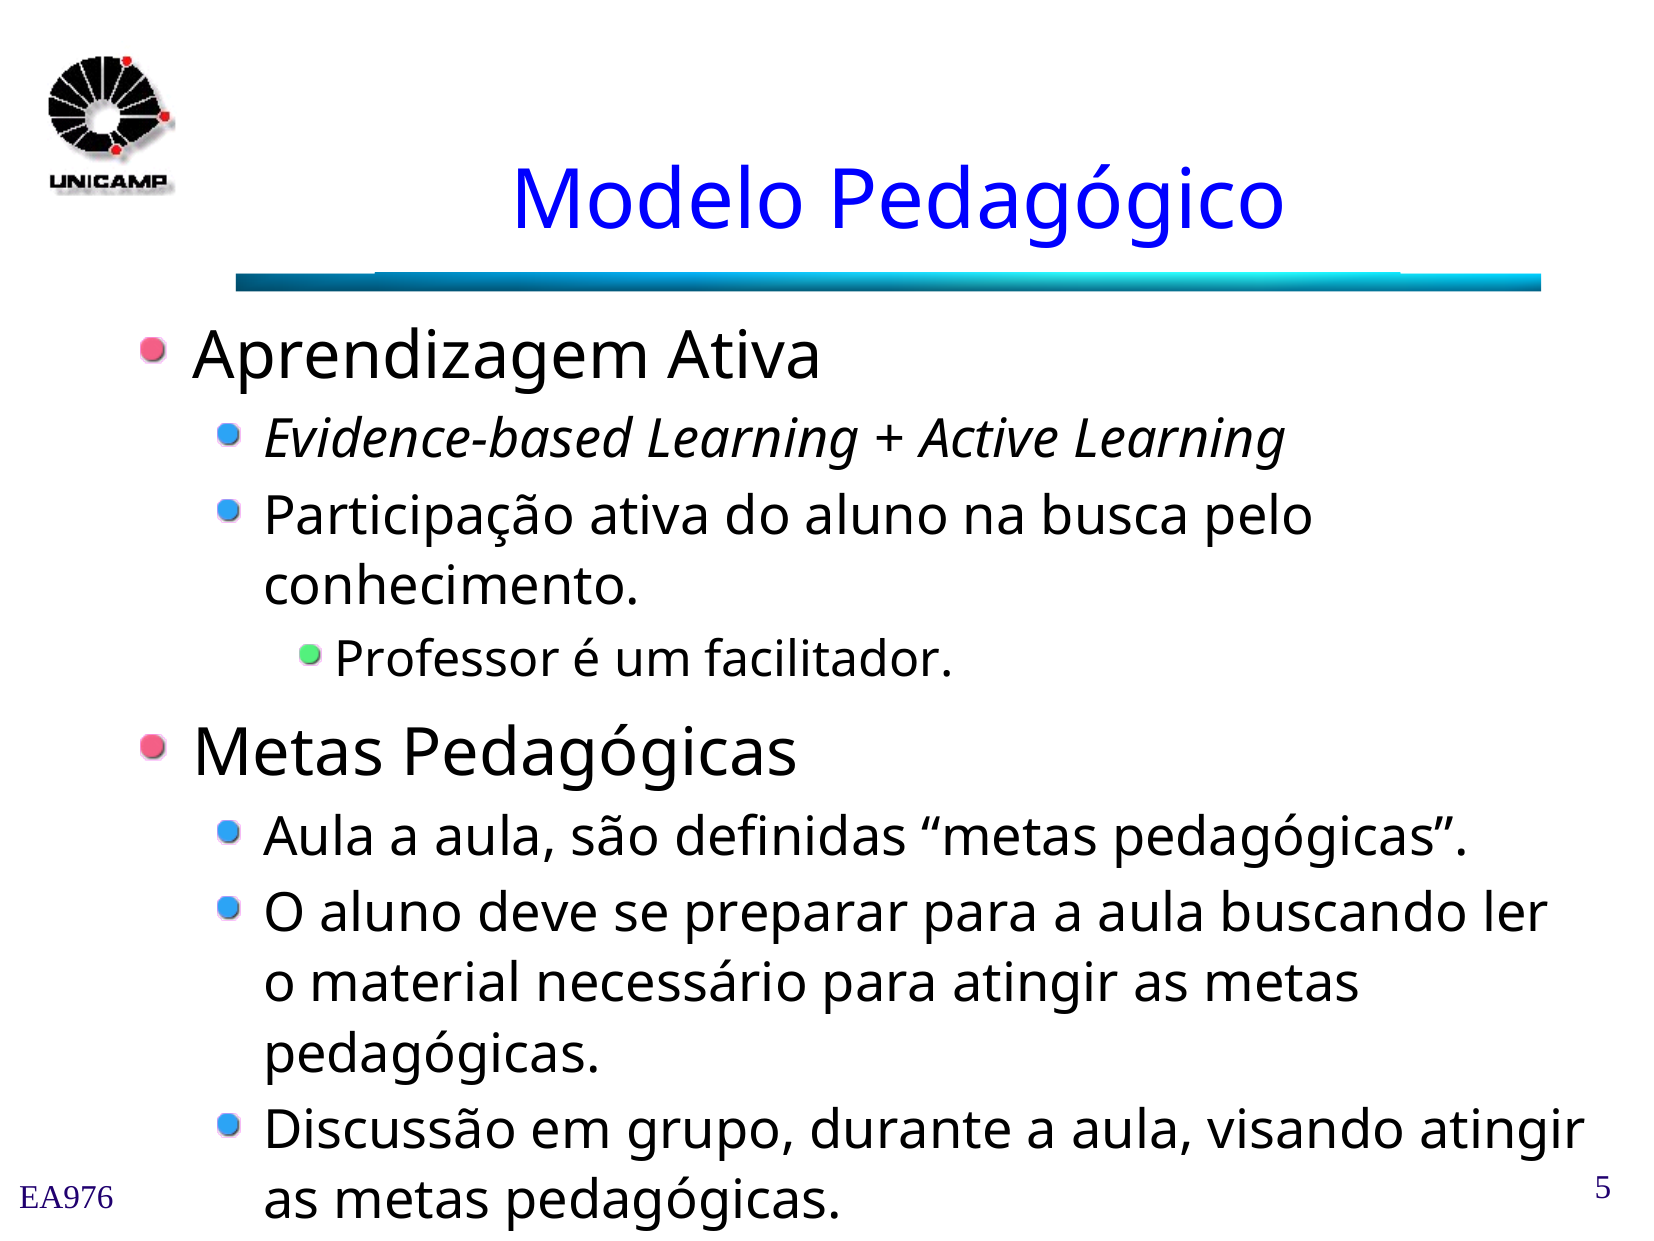

# Modelo Pedagógico
Aprendizagem Ativa
Evidence-based Learning + Active Learning
Participação ativa do aluno na busca pelo conhecimento.
Professor é um facilitador.
Metas Pedagógicas
Aula a aula, são definidas “metas pedagógicas”.
O aluno deve se preparar para a aula buscando ler o material necessário para atingir as metas pedagógicas.
Discussão em grupo, durante a aula, visando atingir as metas pedagógicas.
5